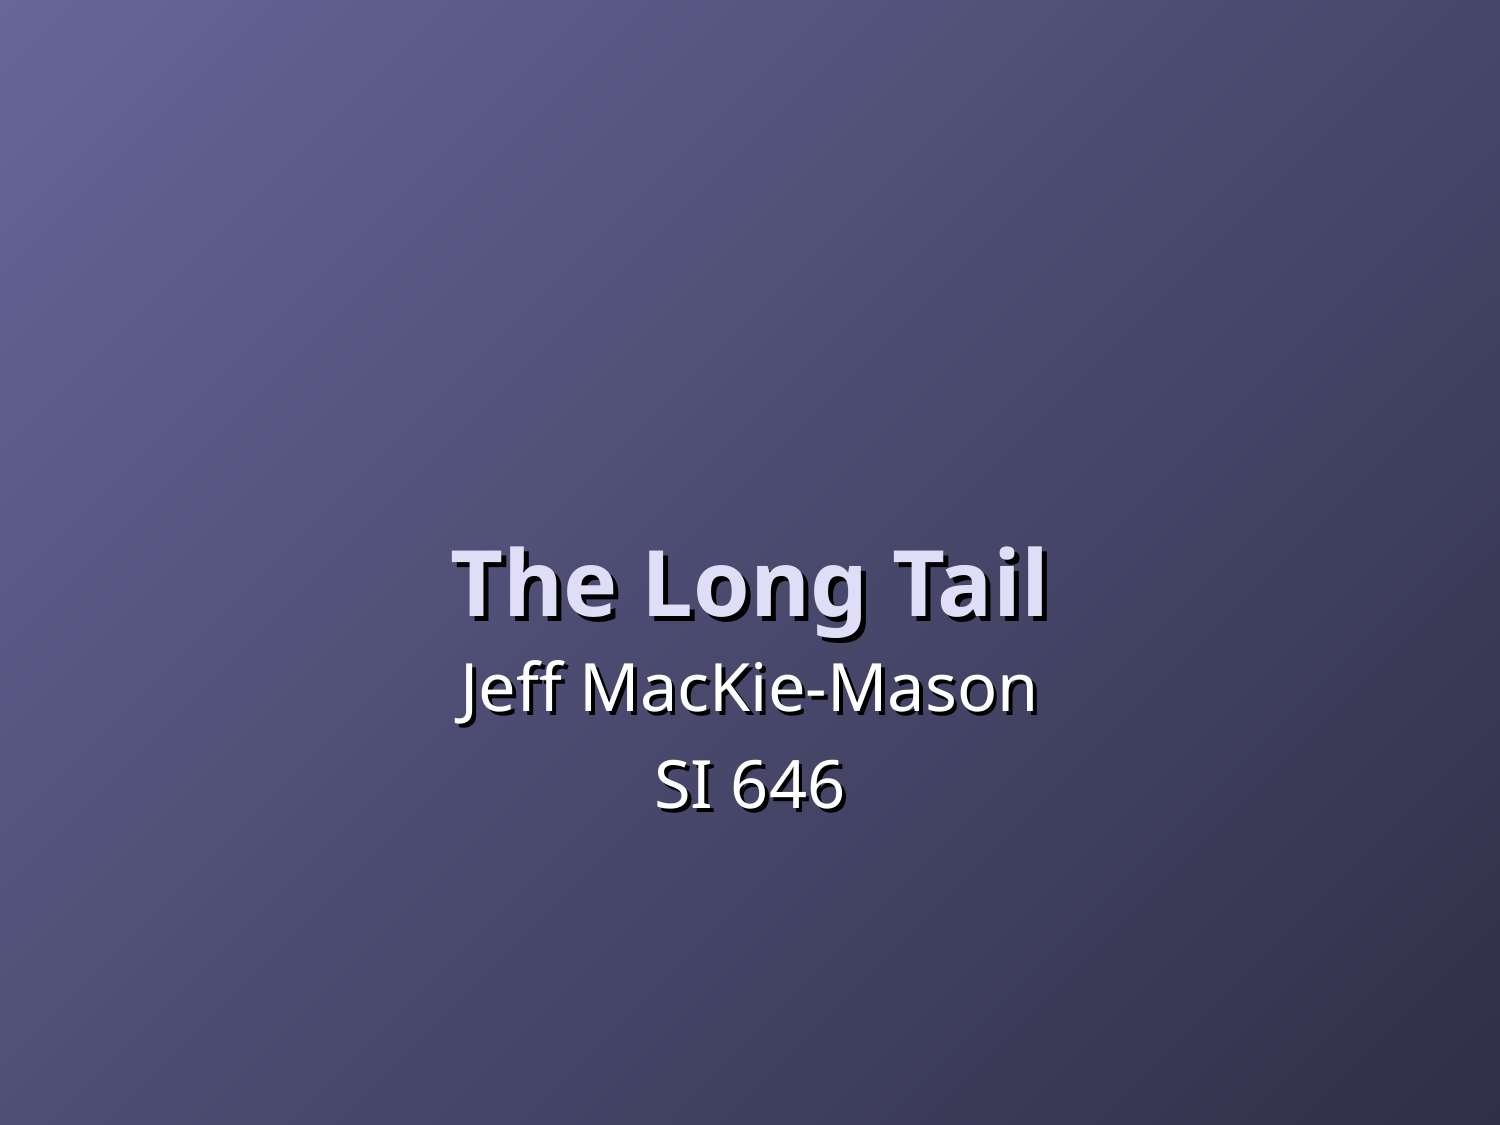

# The Long Tail
Jeff MacKie-Mason
SI 646